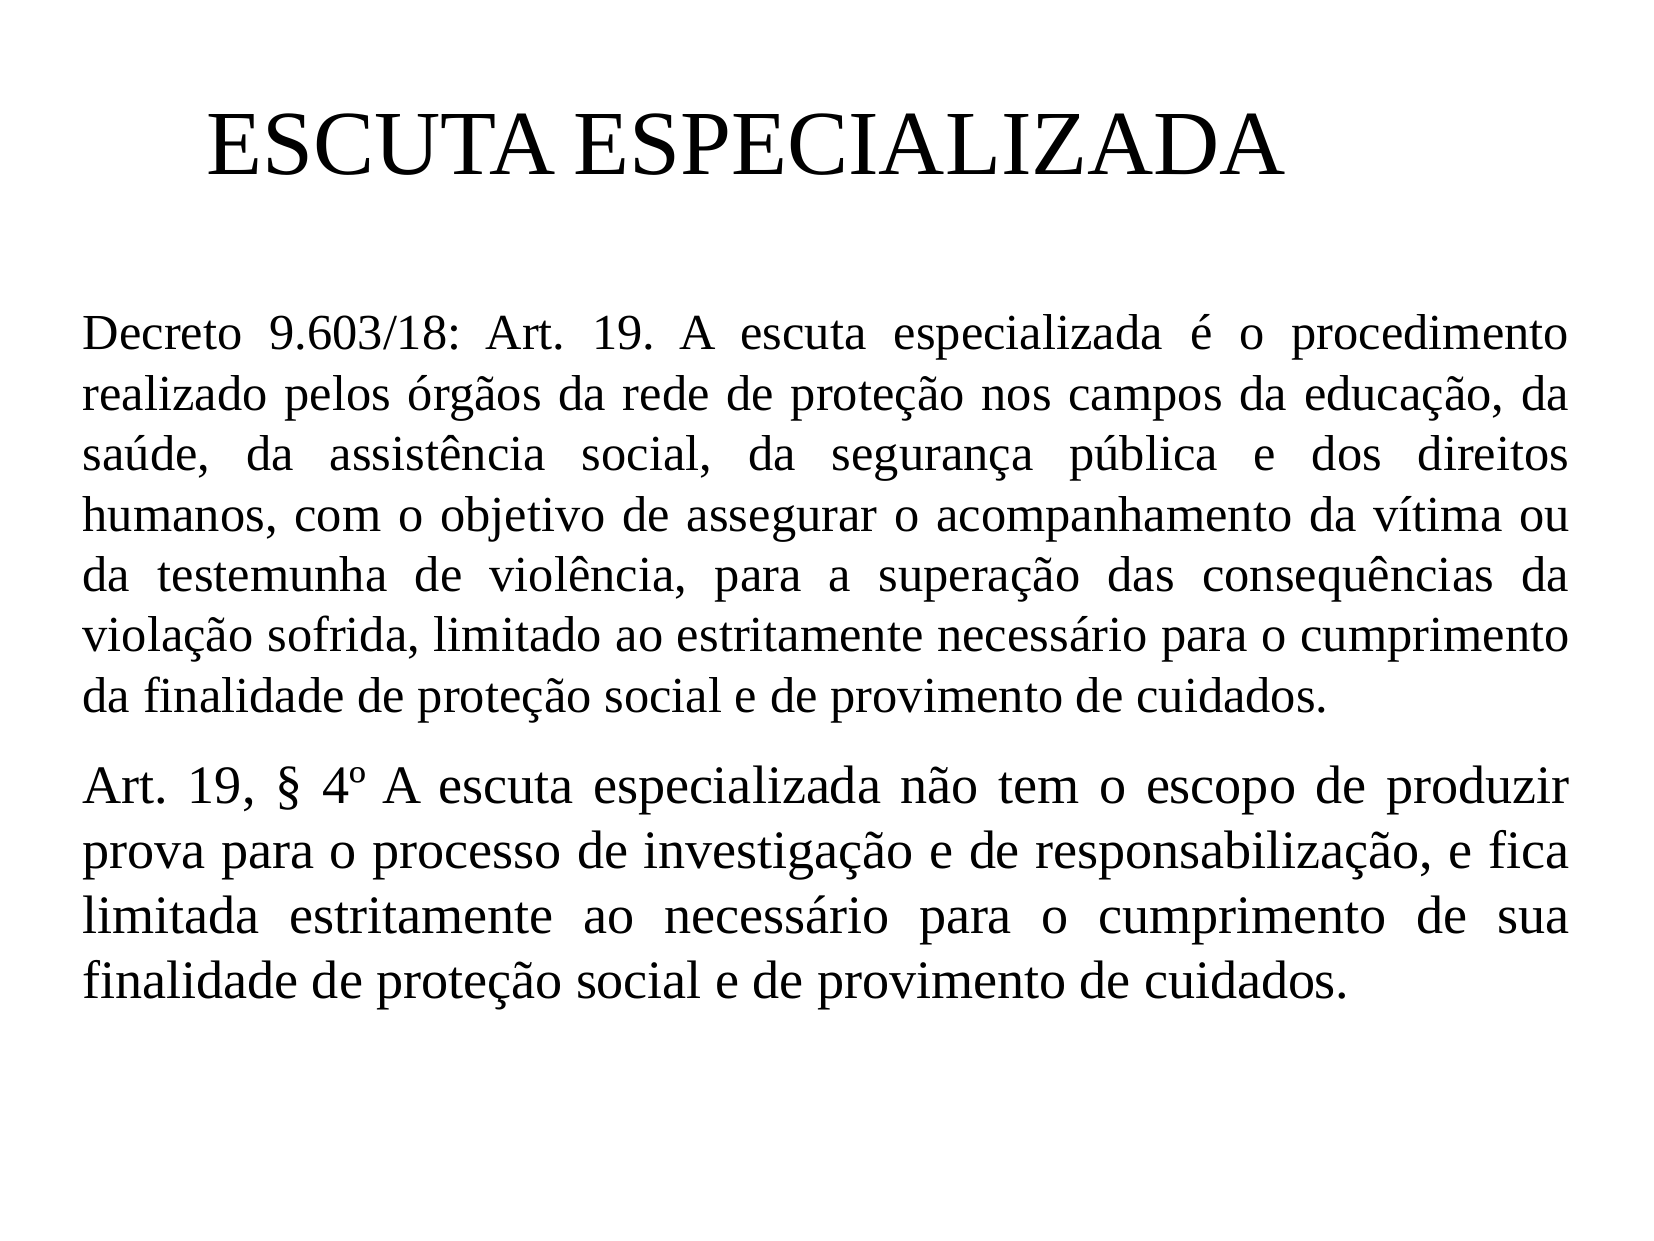

# ESCUTA ESPECIALIZADA
Decreto 9.603/18: Art. 19. A escuta especializada é o procedimento realizado pelos órgãos da rede de proteção nos campos da educação, da saúde, da assistência social, da segurança pública e dos direitos humanos, com o objetivo de assegurar o acompanhamento da vítima ou da testemunha de violência, para a superação das consequências da violação sofrida, limitado ao estritamente necessário para o cumprimento da finalidade de proteção social e de provimento de cuidados.
Art. 19, § 4º A escuta especializada não tem o escopo de produzir prova para o processo de investigação e de responsabilização, e fica limitada estritamente ao necessário para o cumprimento de sua finalidade de proteção social e de provimento de cuidados.